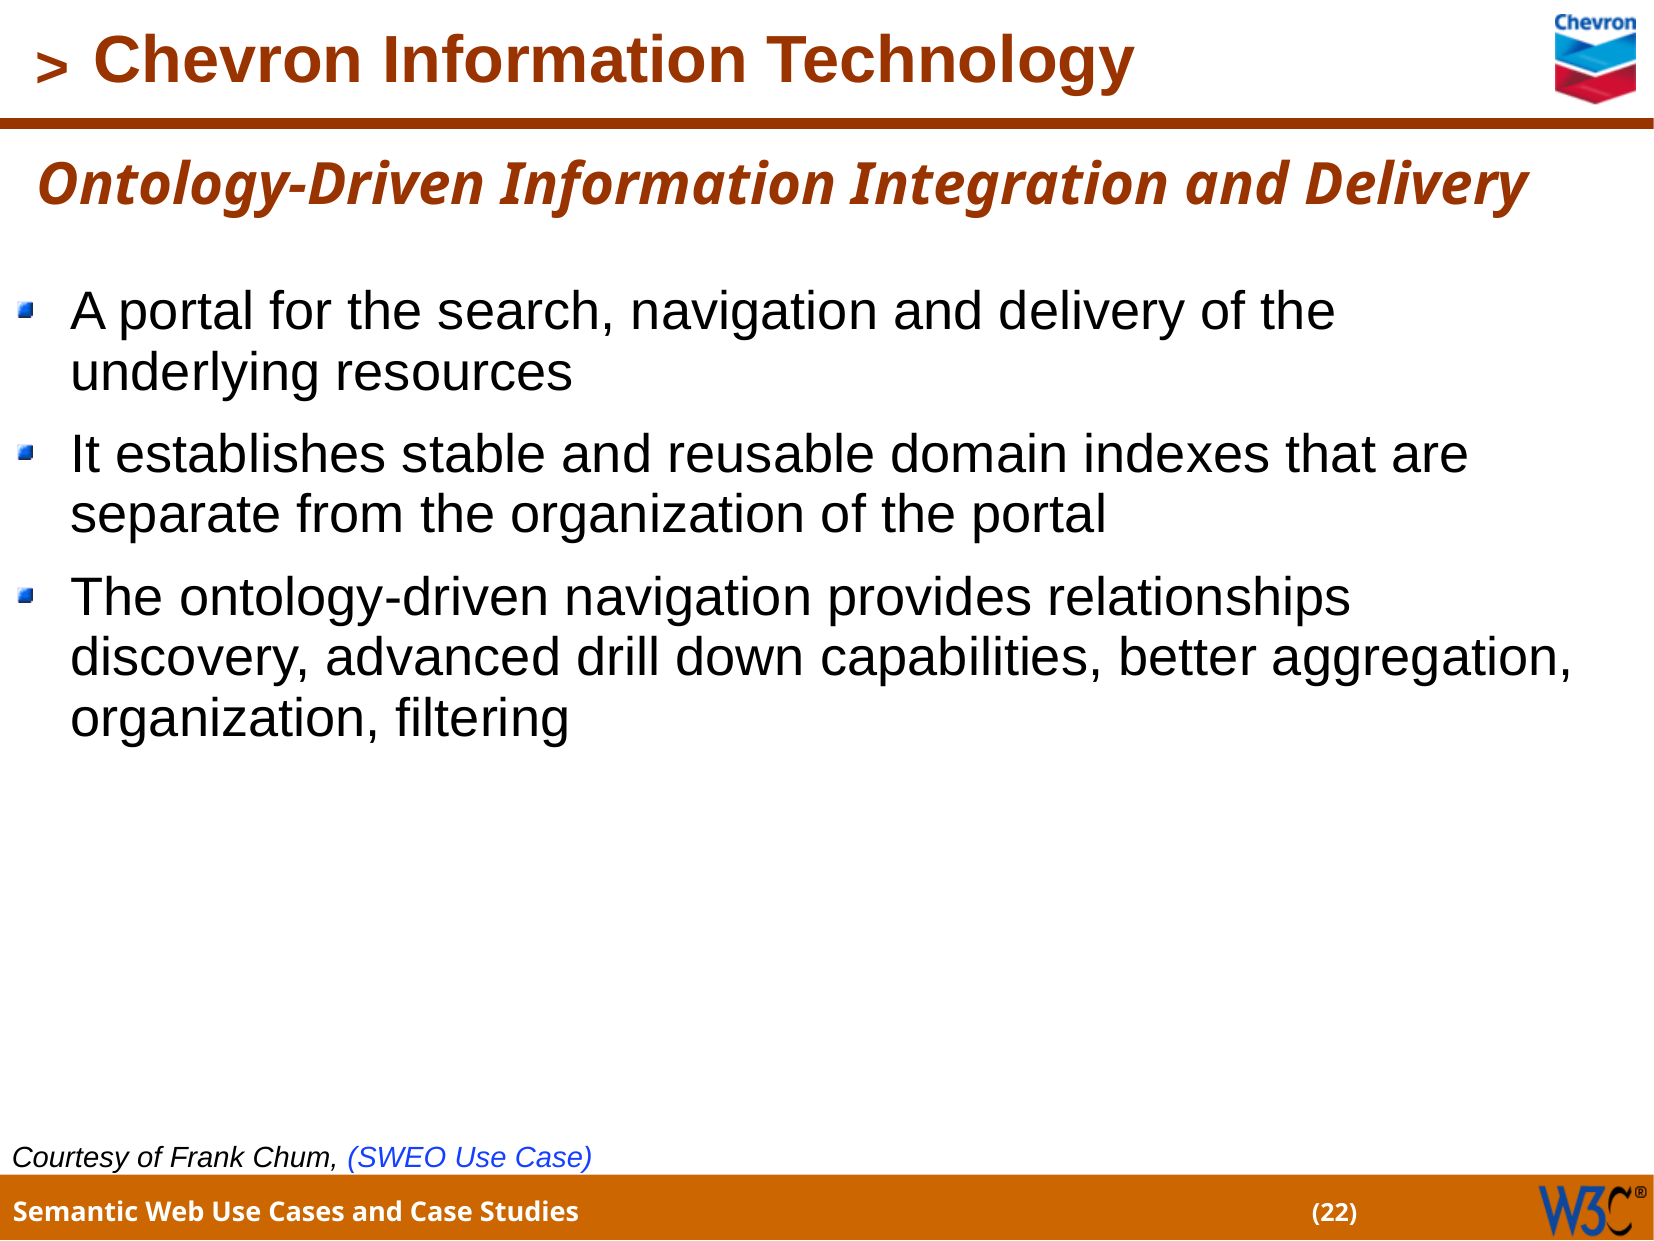

# Chevron Information Technology
 Ontology-Driven Information Integration and Delivery
A portal for the search, navigation and delivery of the underlying resources
It establishes stable and reusable domain indexes that are separate from the organization of the portal
The ontology-driven navigation provides relationships discovery, advanced drill down capabilities, better aggregation, organization, filtering
Courtesy of Frank Chum, (SWEO Use Case)